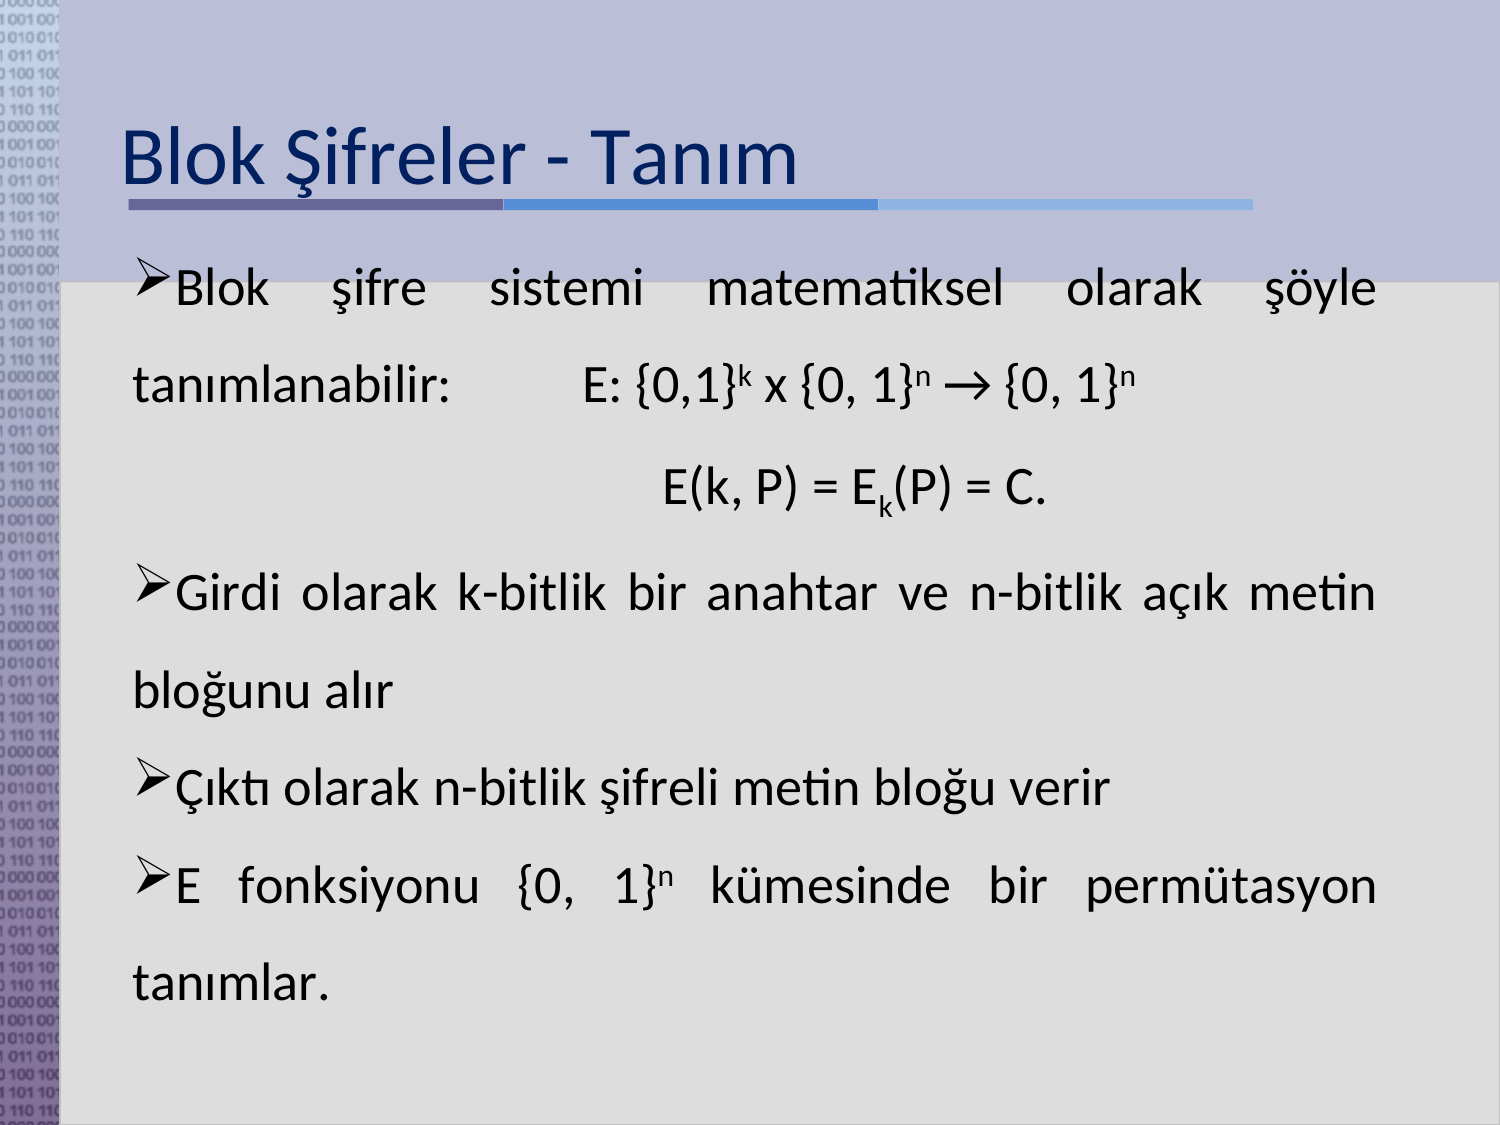

Blok Şifreler - Tanım
Blok şifre sistemi matematiksel olarak şöyle tanımlanabilir:	E: {0,1}k x {0, 1}n → {0, 1}n
	 E(k, P) = Ek(P) = C.
Girdi olarak k-bitlik bir anahtar ve n-bitlik açık metin bloğunu alır
Çıktı olarak n-bitlik şifreli metin bloğu verir
E fonksiyonu {0, 1}n kümesinde bir permütasyon tanımlar.